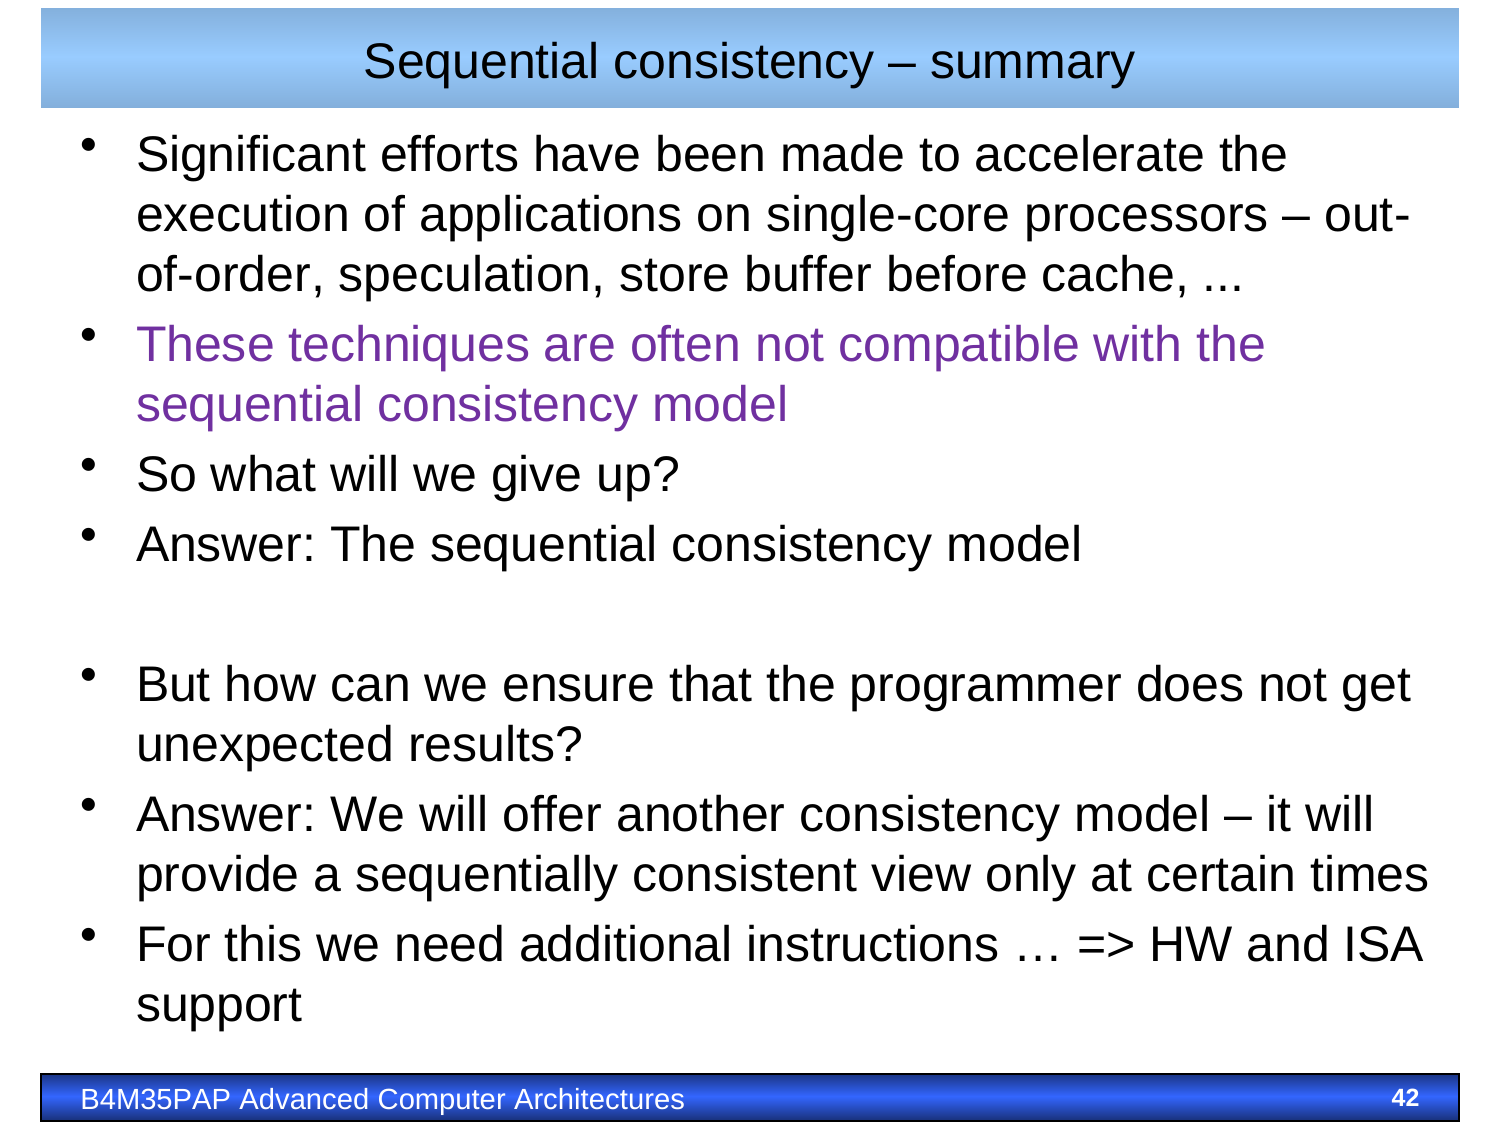

Sequential consistency – summary
# Significant efforts have been made to accelerate the execution of applications on single-core processors – out-of-order, speculation, store buffer before cache, ...
These techniques are often not compatible with the sequential consistency model
So what will we give up?
Answer: The sequential consistency model
But how can we ensure that the programmer does not get unexpected results?
Answer: We will offer another consistency model – it will provide a sequentially consistent view only at certain times
For this we need additional instructions … => HW and ISA support